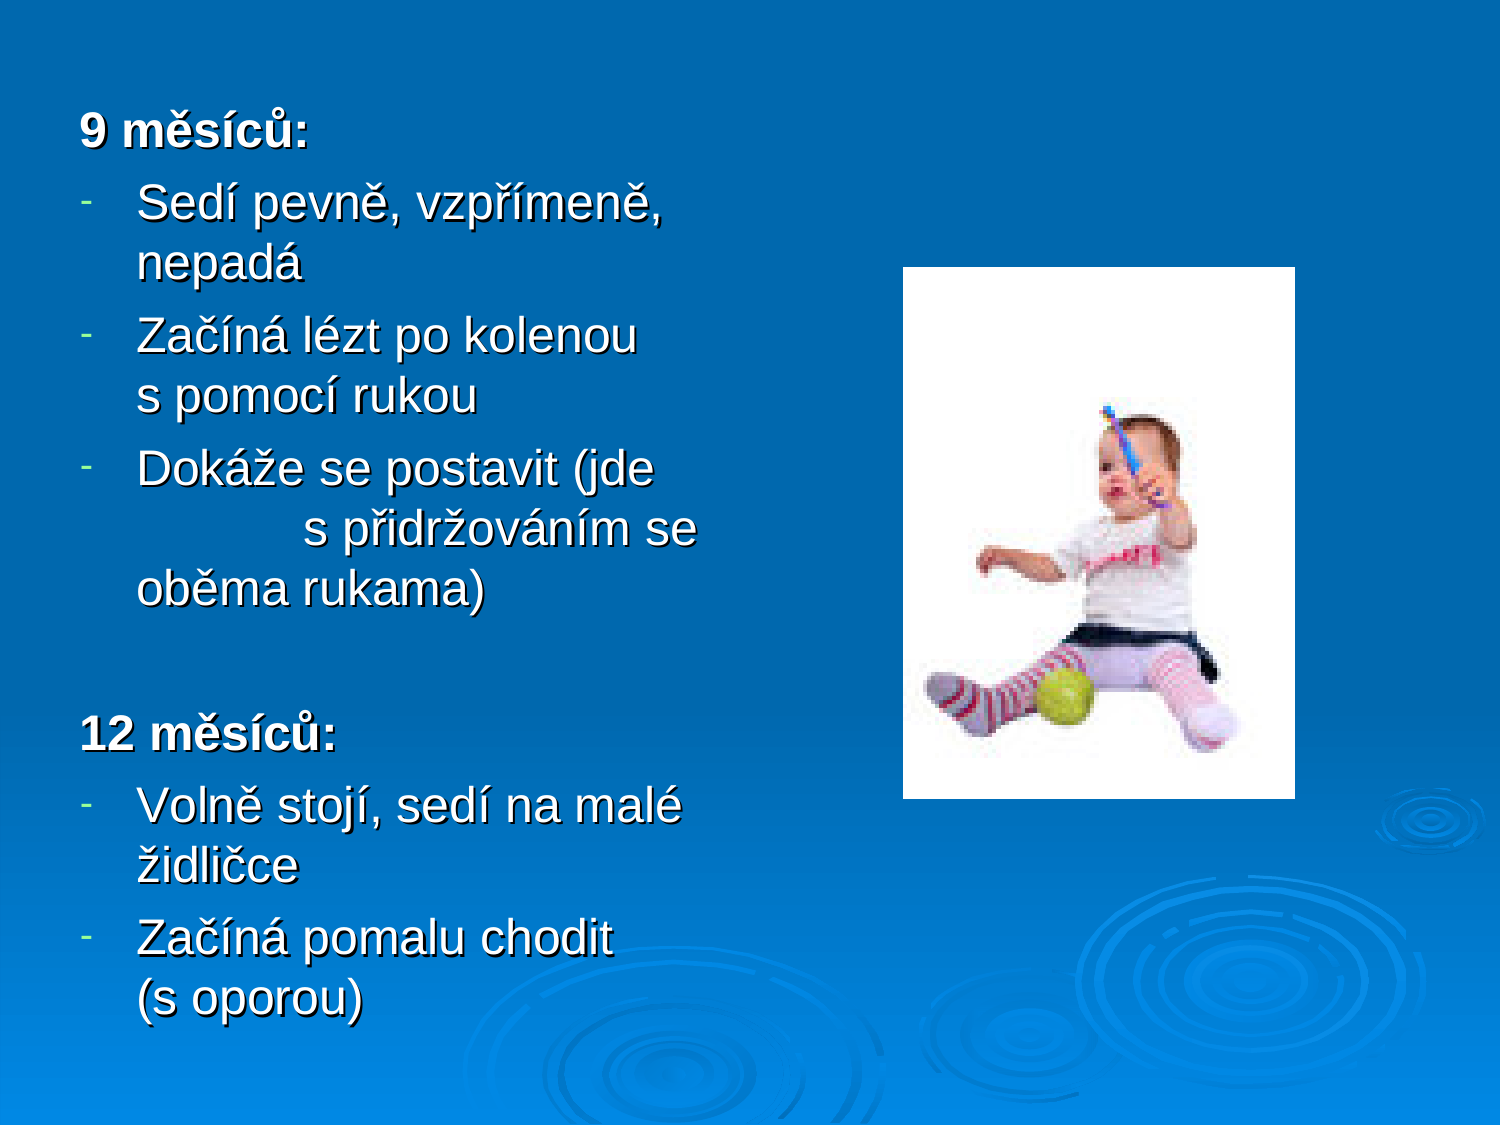

# 9 měsíců:
Sedí pevně, vzpřímeně, nepadá
Začíná lézt po kolenou s pomocí rukou
Dokáže se postavit (jde s přidržováním se oběma rukama)
12 měsíců:
Volně stojí, sedí na malé židličce
Začíná pomalu chodit (s oporou)